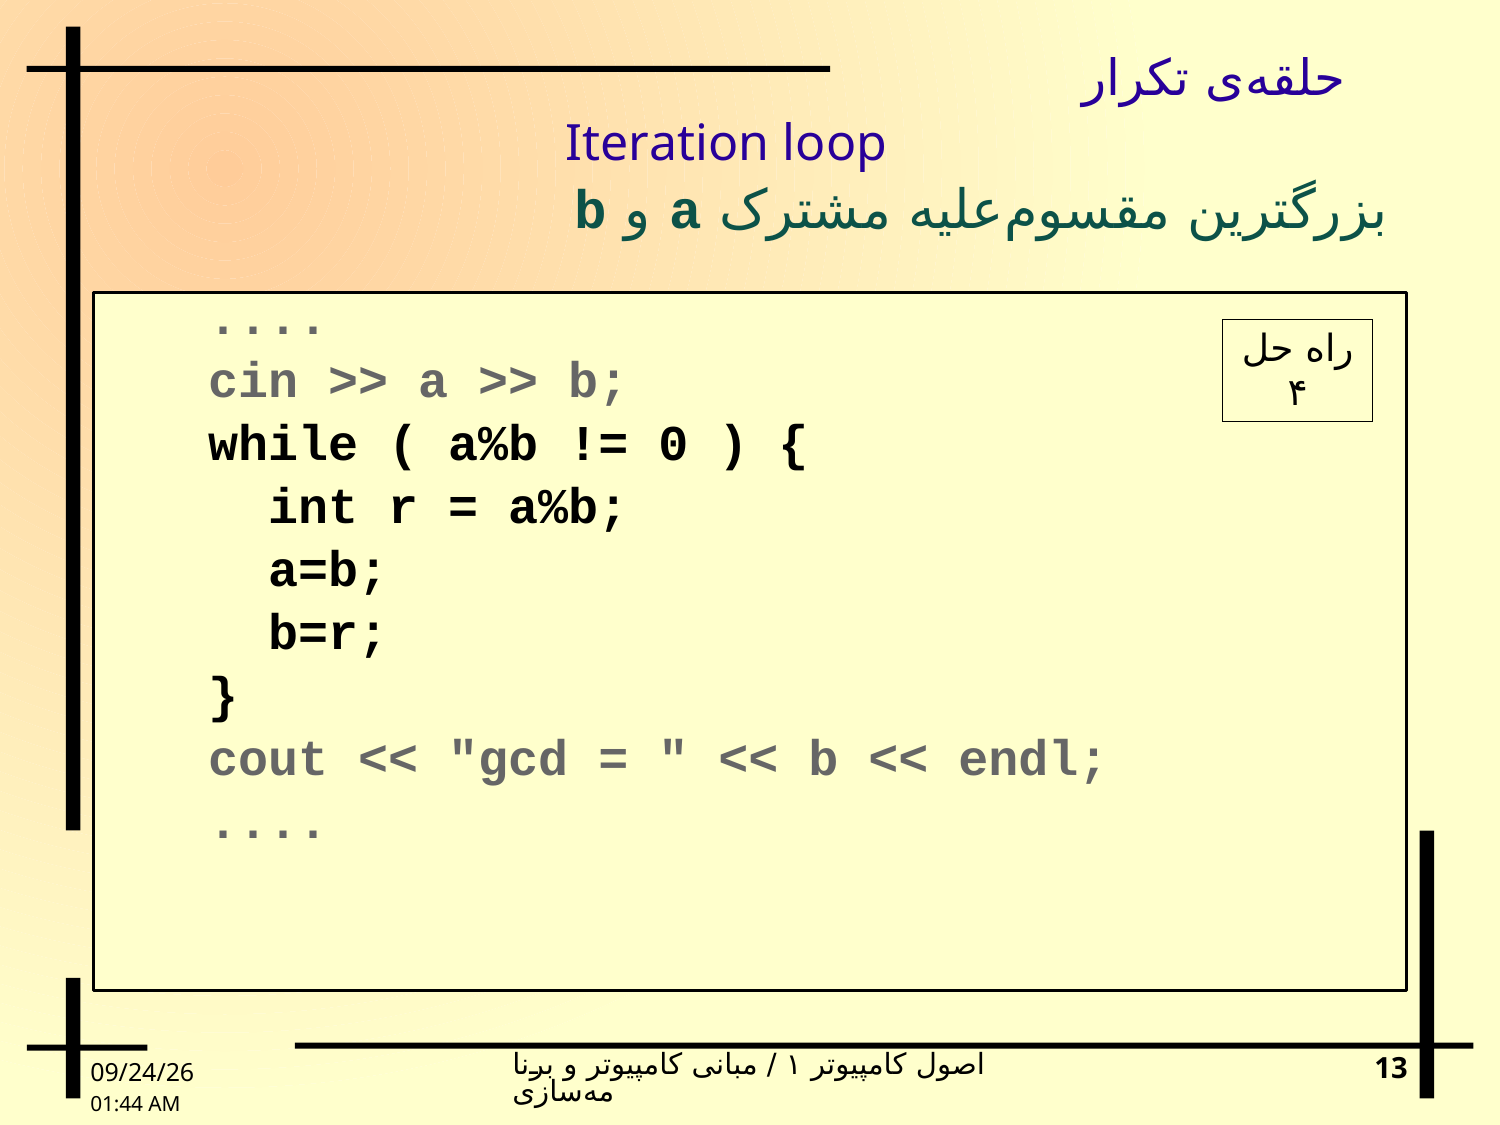

حلقه‌ی تکرار Iteration loop
بزرگترین مقسوم‌علیه مشترک a و b
# ....
 cin >> a >> b;
 while ( a%b != 0 ) {
 int r = a%b;
 a=b;
 b=r;
 }
 cout << "gcd = " << b << endl;
 ....
راه حل ۴
اصول کامپیوتر ۱ / مبانی کامپیوتر و برنامه‌سازی
13